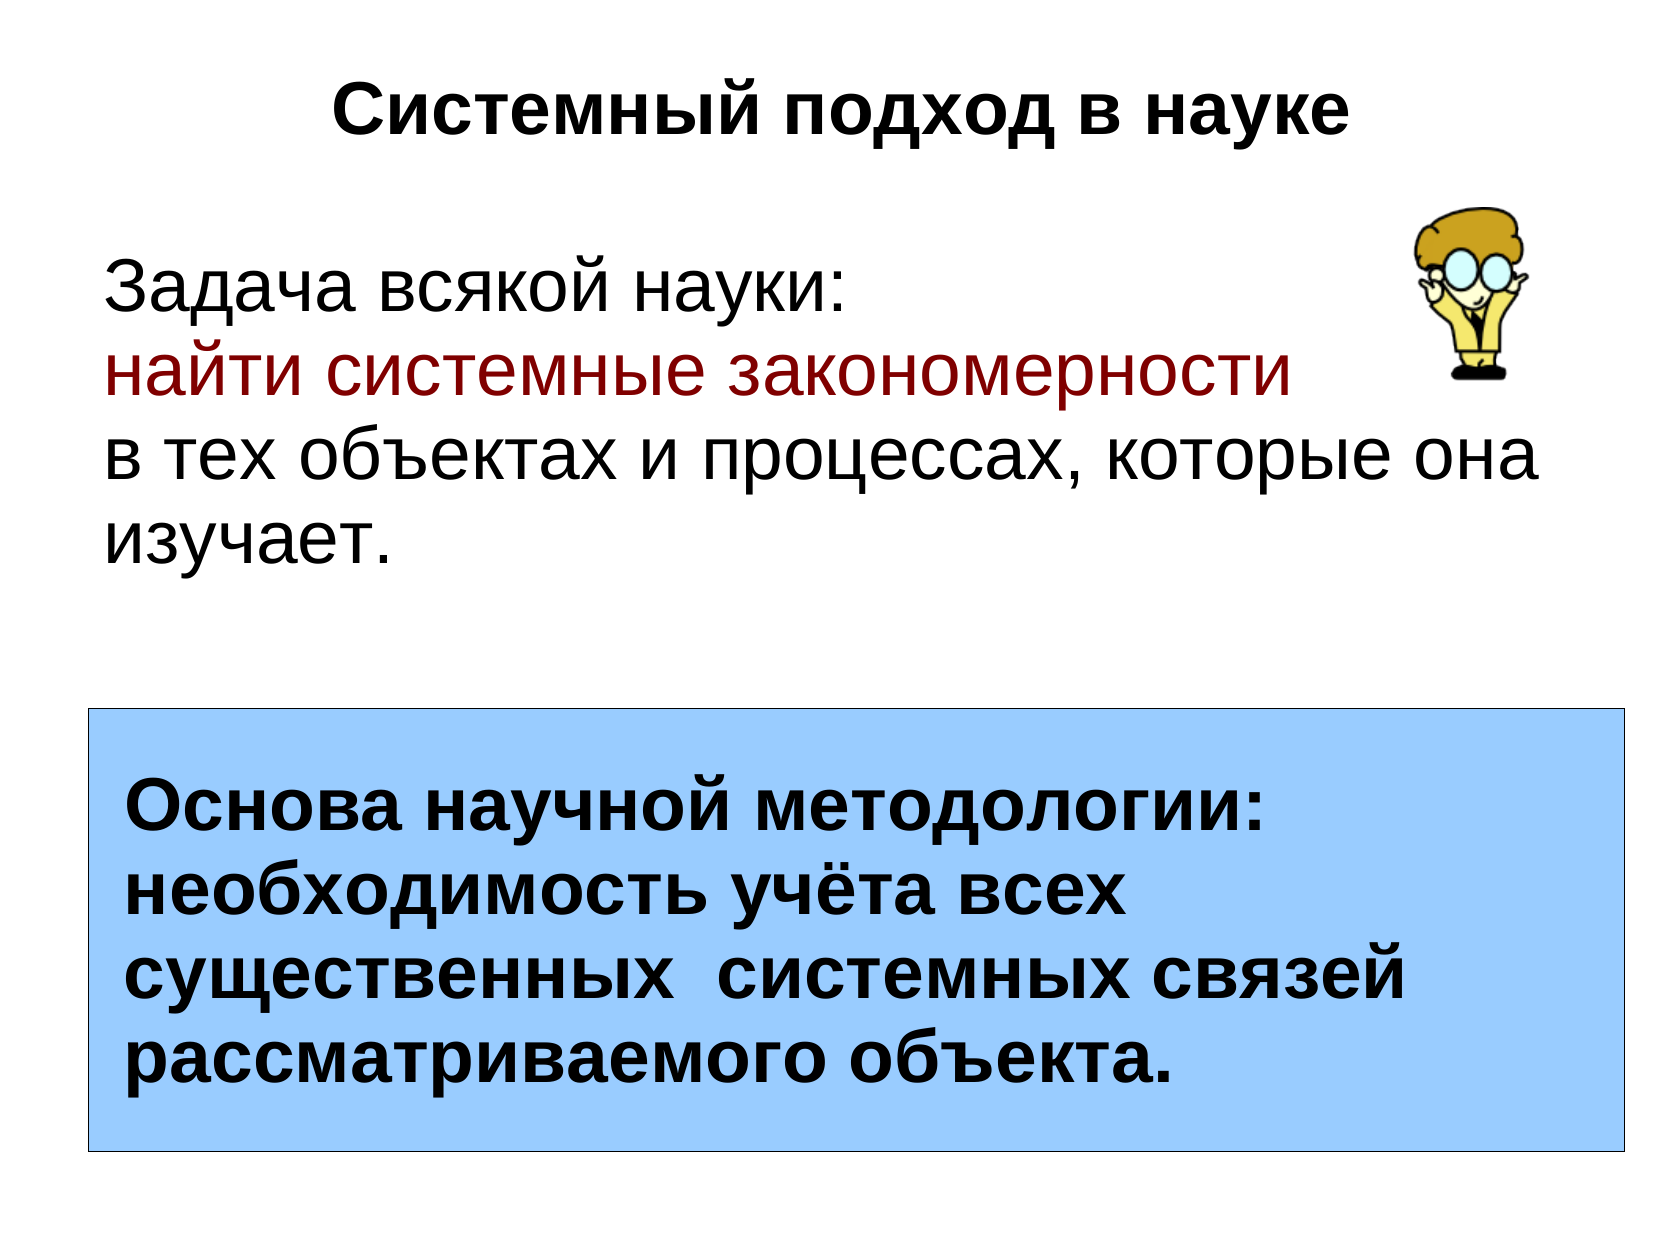

Системный подход в науке
Задача всякой науки:
найти системные закономерности
в тех объектах и процессах, которые она изучает.
 Основа научной методологии:
 необходимость учёта всех
 существенных системных связей
 рассматриваемого объекта.